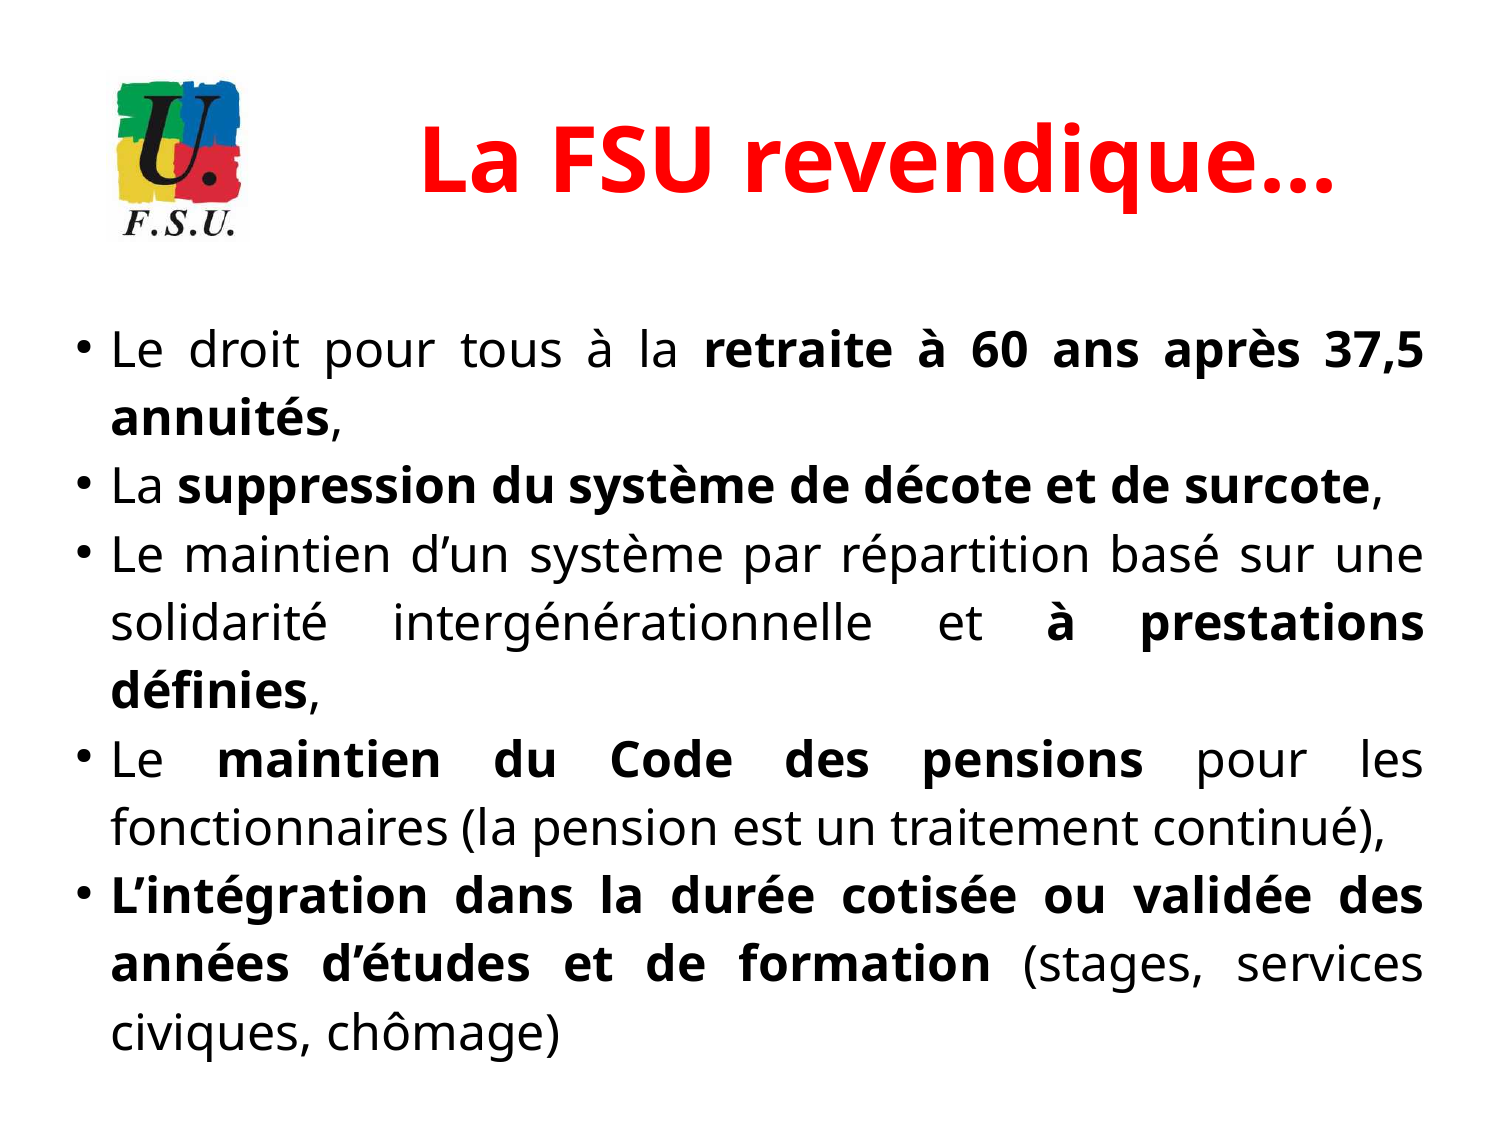

# La FSU revendique...
Le droit pour tous à la retraite à 60 ans après 37,5 annuités,
La suppression du système de décote et de surcote,
Le maintien d’un système par répartition basé sur une solidarité intergénérationnelle et à prestations définies,
Le maintien du Code des pensions pour les fonctionnaires (la pension est un traitement continué),
L’intégration dans la durée cotisée ou validée des années d’études et de formation (stages, services civiques, chômage)